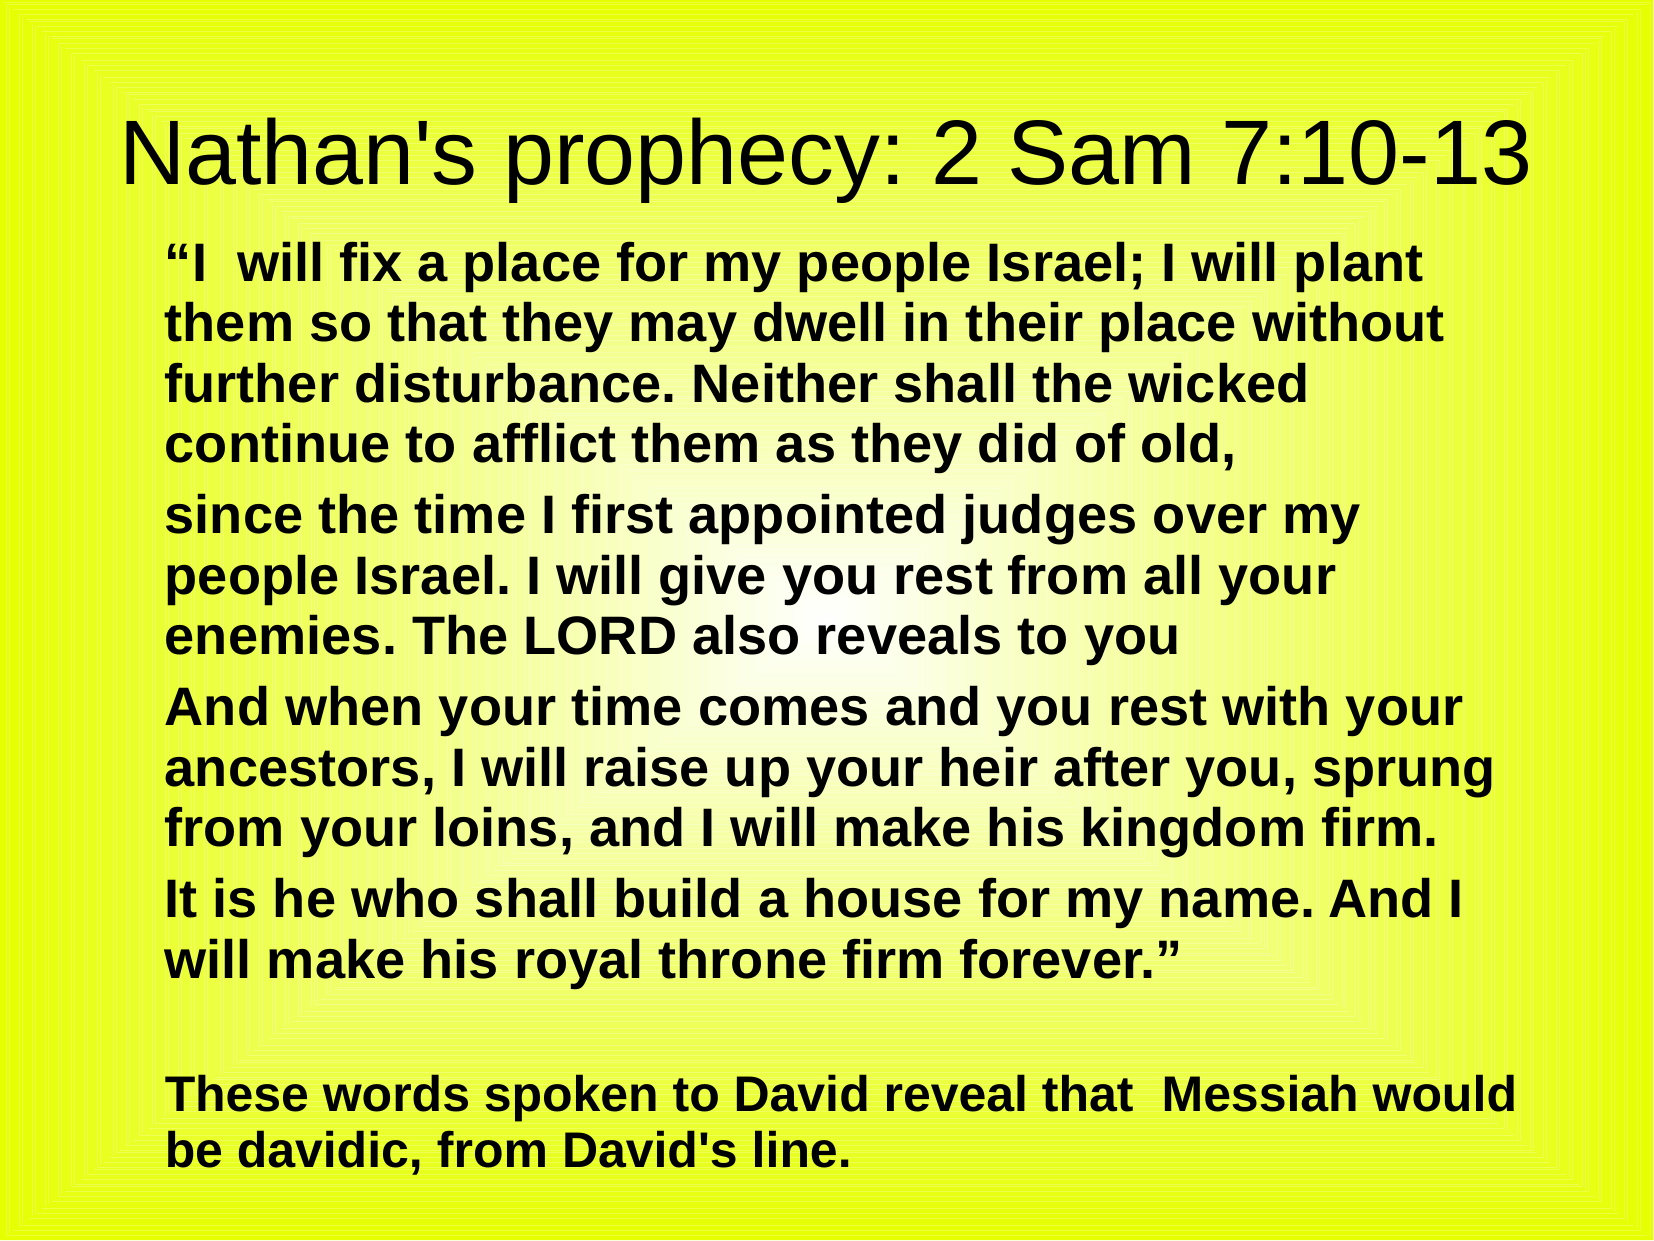

# Nathan's prophecy: 2 Sam 7:10-13
“I will fix a place for my people Israel; I will plant them so that they may dwell in their place without further disturbance. Neither shall the wicked continue to afflict them as they did of old,
since the time I first appointed judges over my people Israel. I will give you rest from all your enemies. The LORD also reveals to you
And when your time comes and you rest with your ancestors, I will raise up your heir after you, sprung from your loins, and I will make his kingdom firm.
It is he who shall build a house for my name. And I will make his royal throne firm forever.”
These words spoken to David reveal that Messiah would be davidic, from David's line.